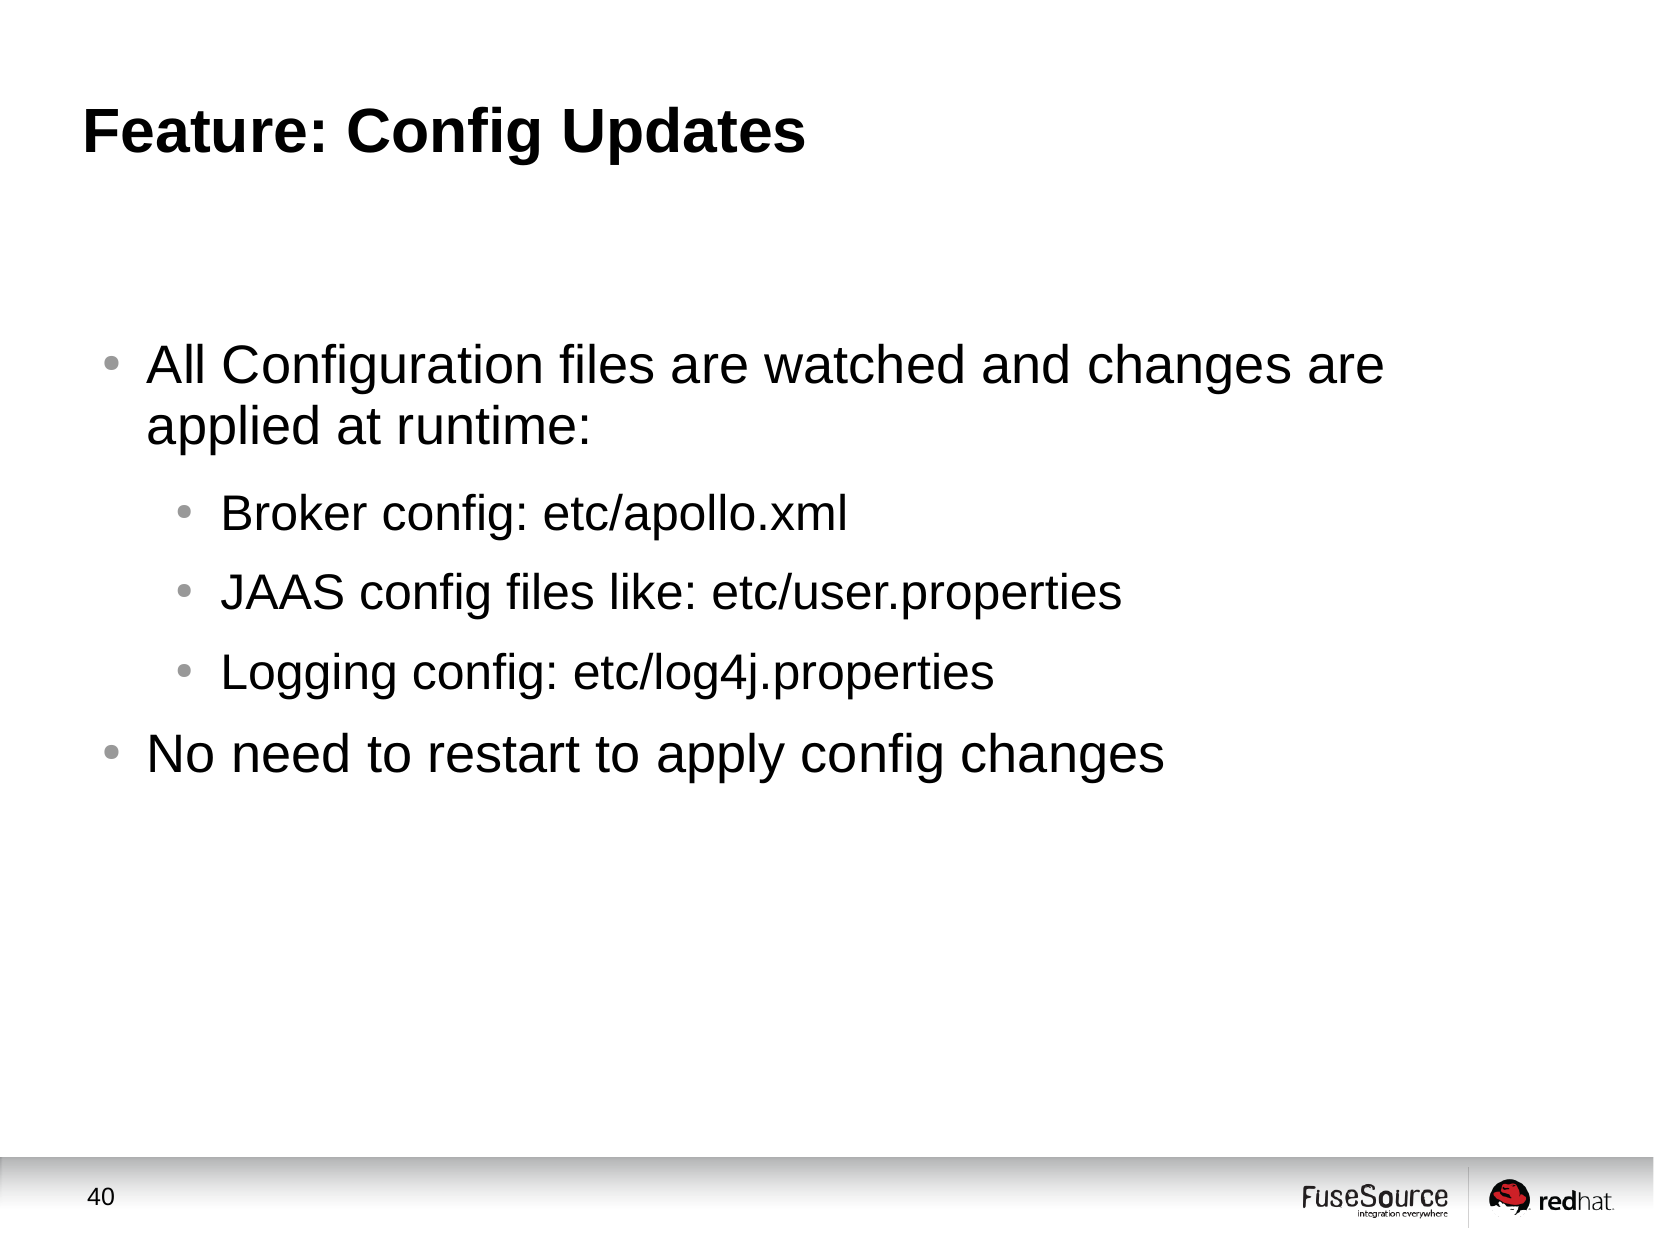

# Feature: Config Updates
All Configuration files are watched and changes are applied at runtime:
Broker config: etc/apollo.xml
JAAS config files like: etc/user.properties
Logging config: etc/log4j.properties
No need to restart to apply config changes